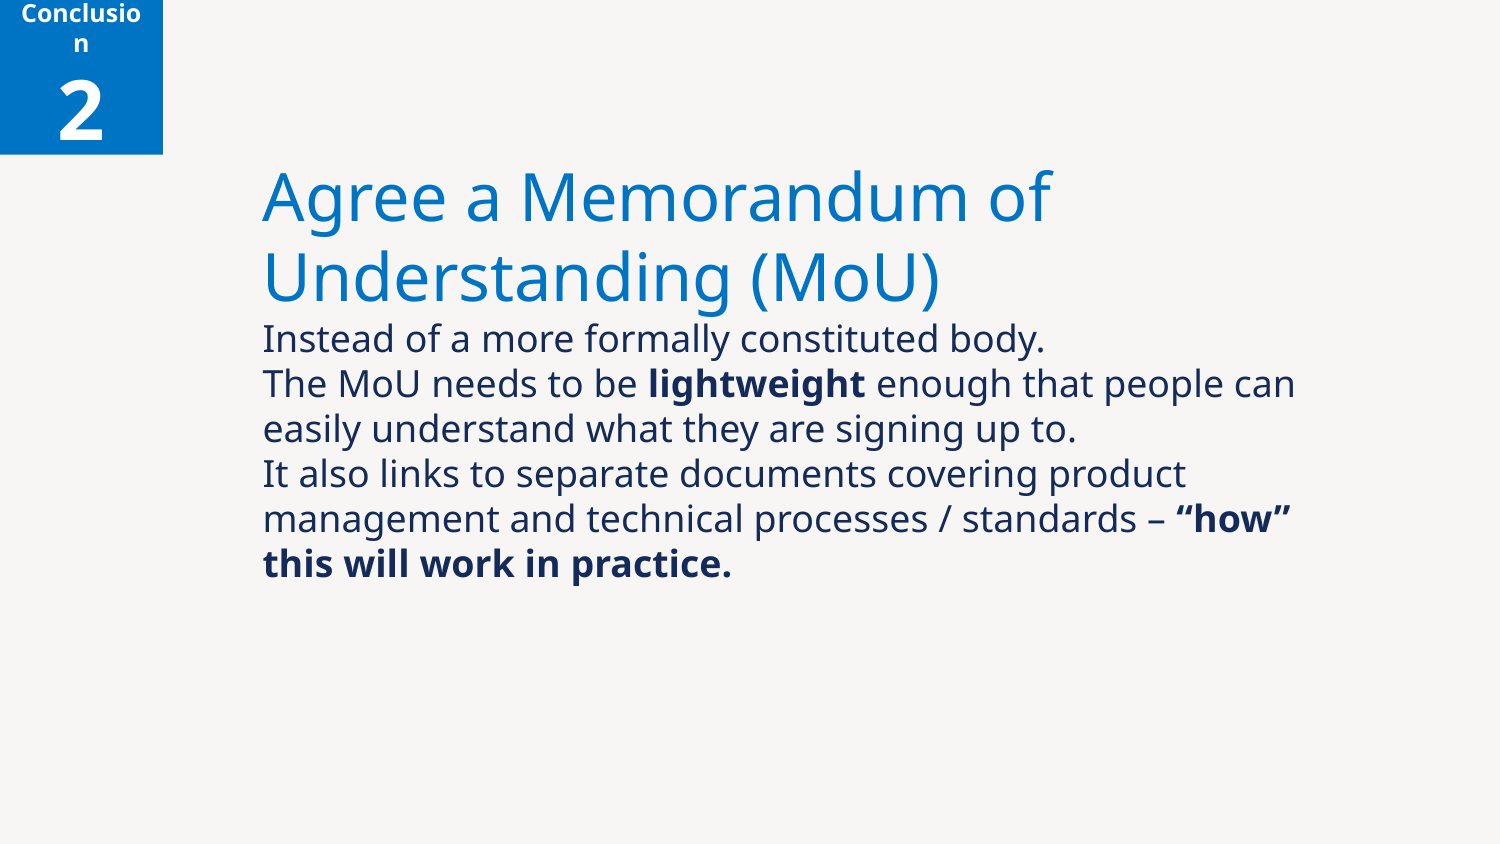

Conclusion
2
# Agree a Memorandum of Understanding (MoU) Instead of a more formally constituted body. The MoU needs to be lightweight enough that people can easily understand what they are signing up to. It also links to separate documents covering product management and technical processes / standards – “how” this will work in practice.